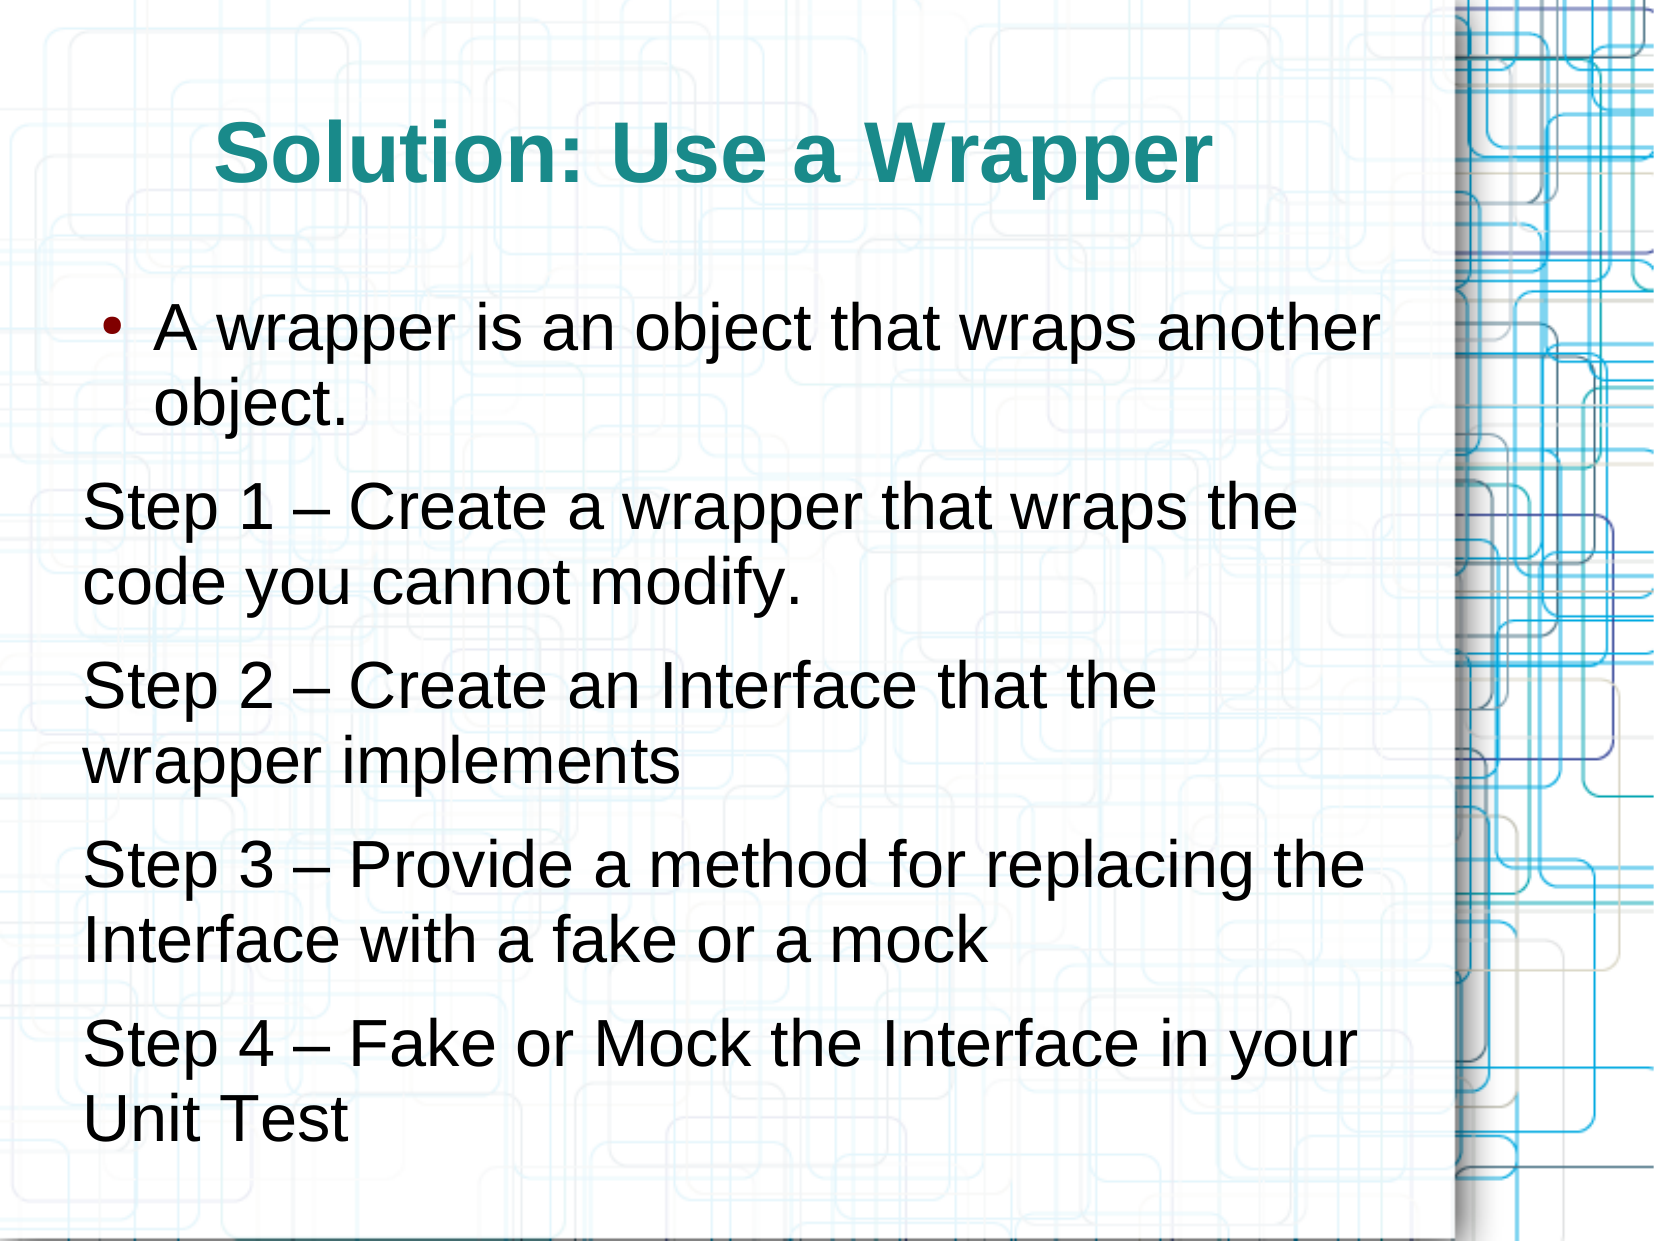

# Solution: Use a Wrapper
A wrapper is an object that wraps another object.
Step 1 – Create a wrapper that wraps the code you cannot modify.
Step 2 – Create an Interface that the wrapper implements
Step 3 – Provide a method for replacing the Interface with a fake or a mock
Step 4 – Fake or Mock the Interface in your Unit Test